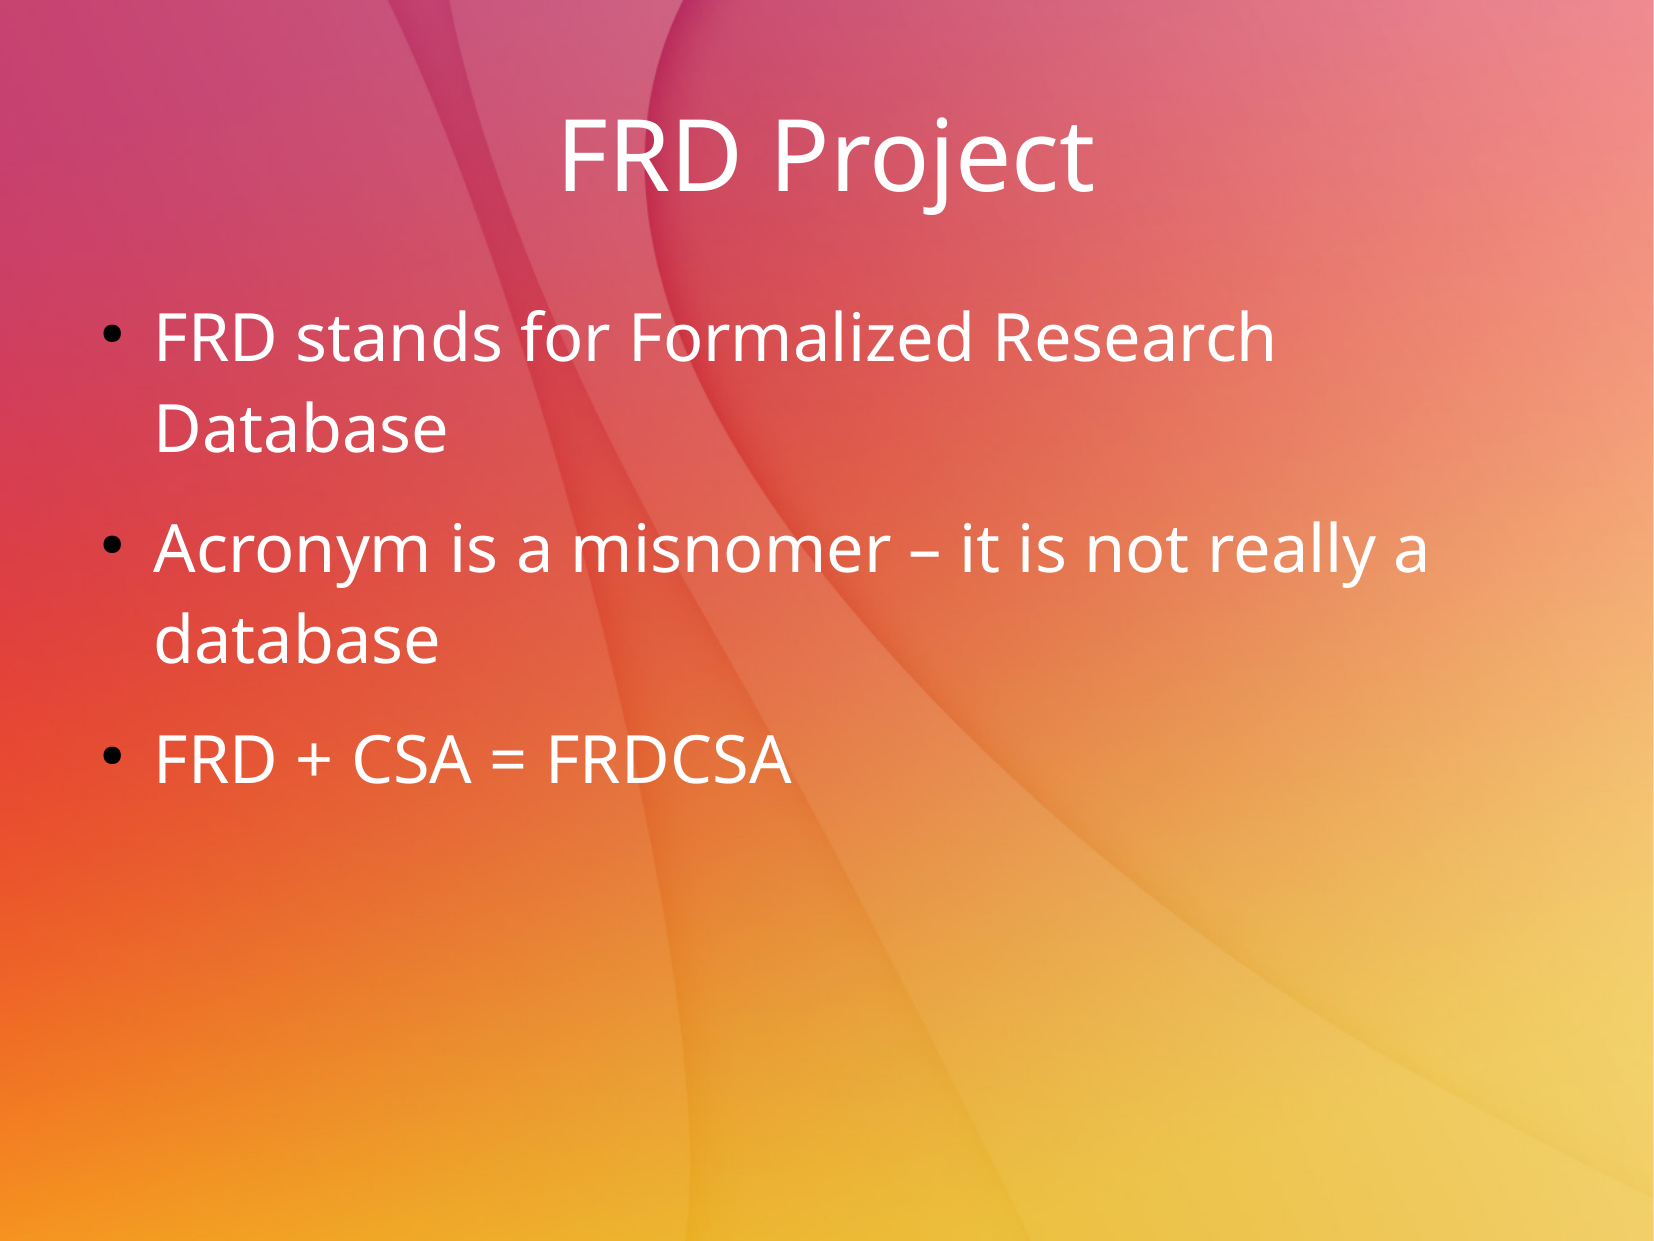

# FRD Project
FRD stands for Formalized Research Database
Acronym is a misnomer – it is not really a database
FRD + CSA = FRDCSA